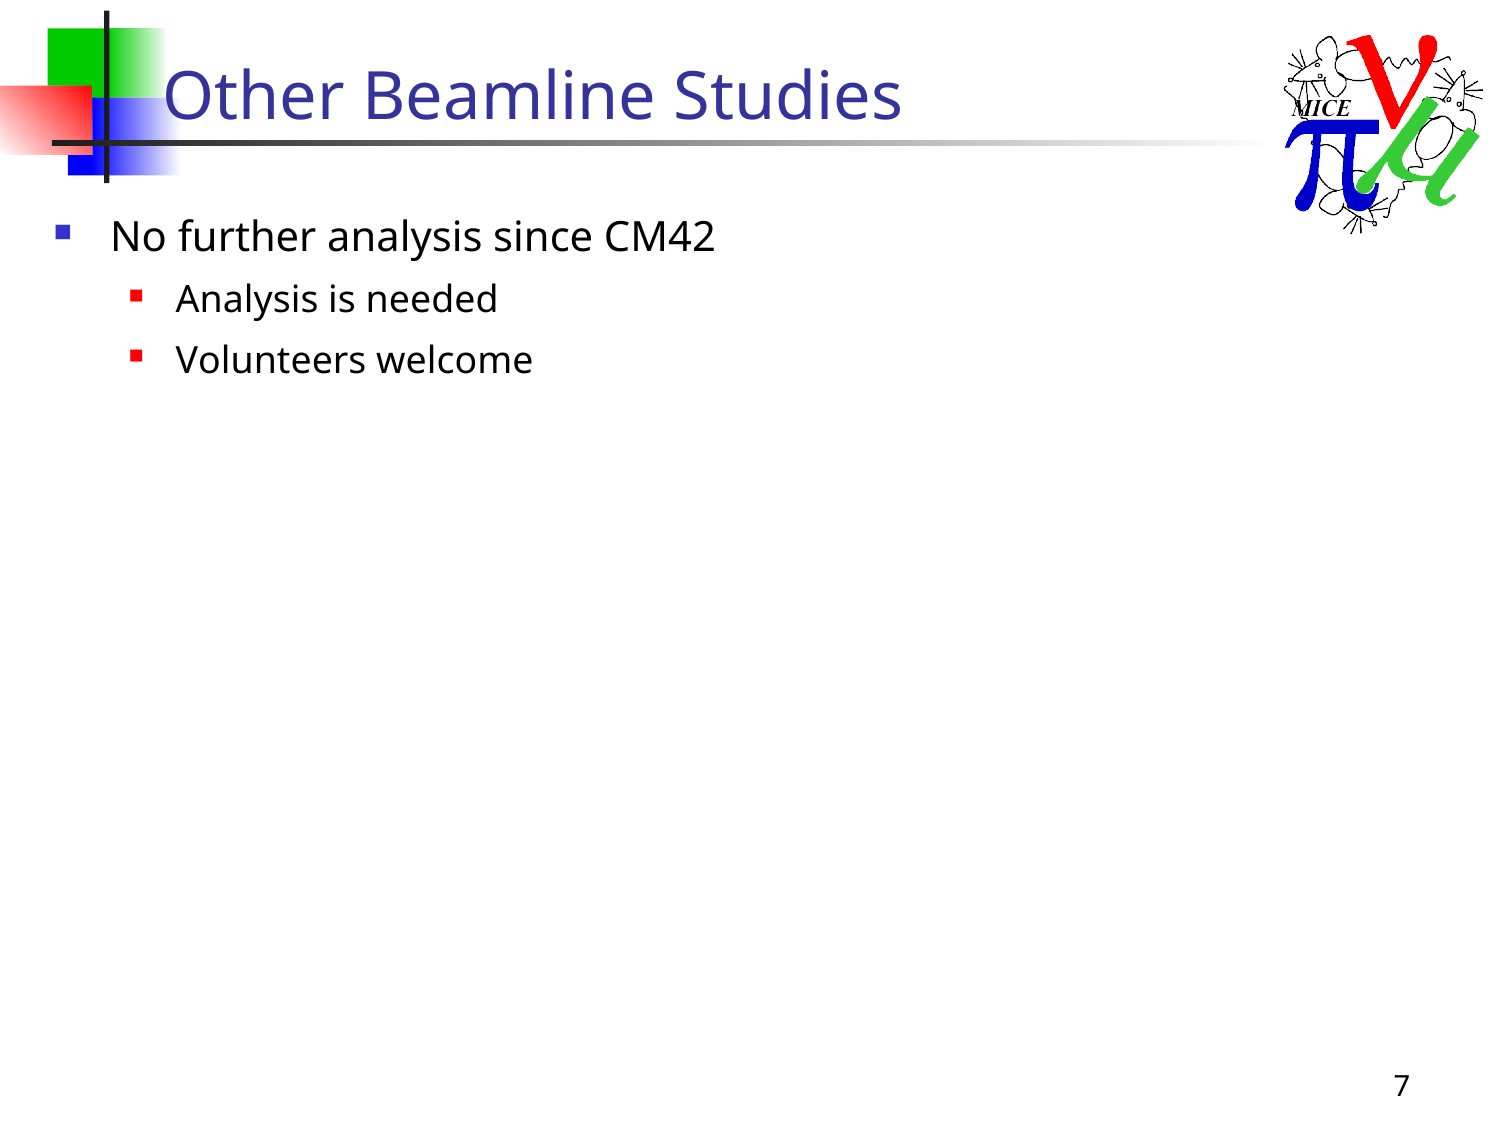

# Other Beamline Studies
No further analysis since CM42
Analysis is needed
Volunteers welcome
7